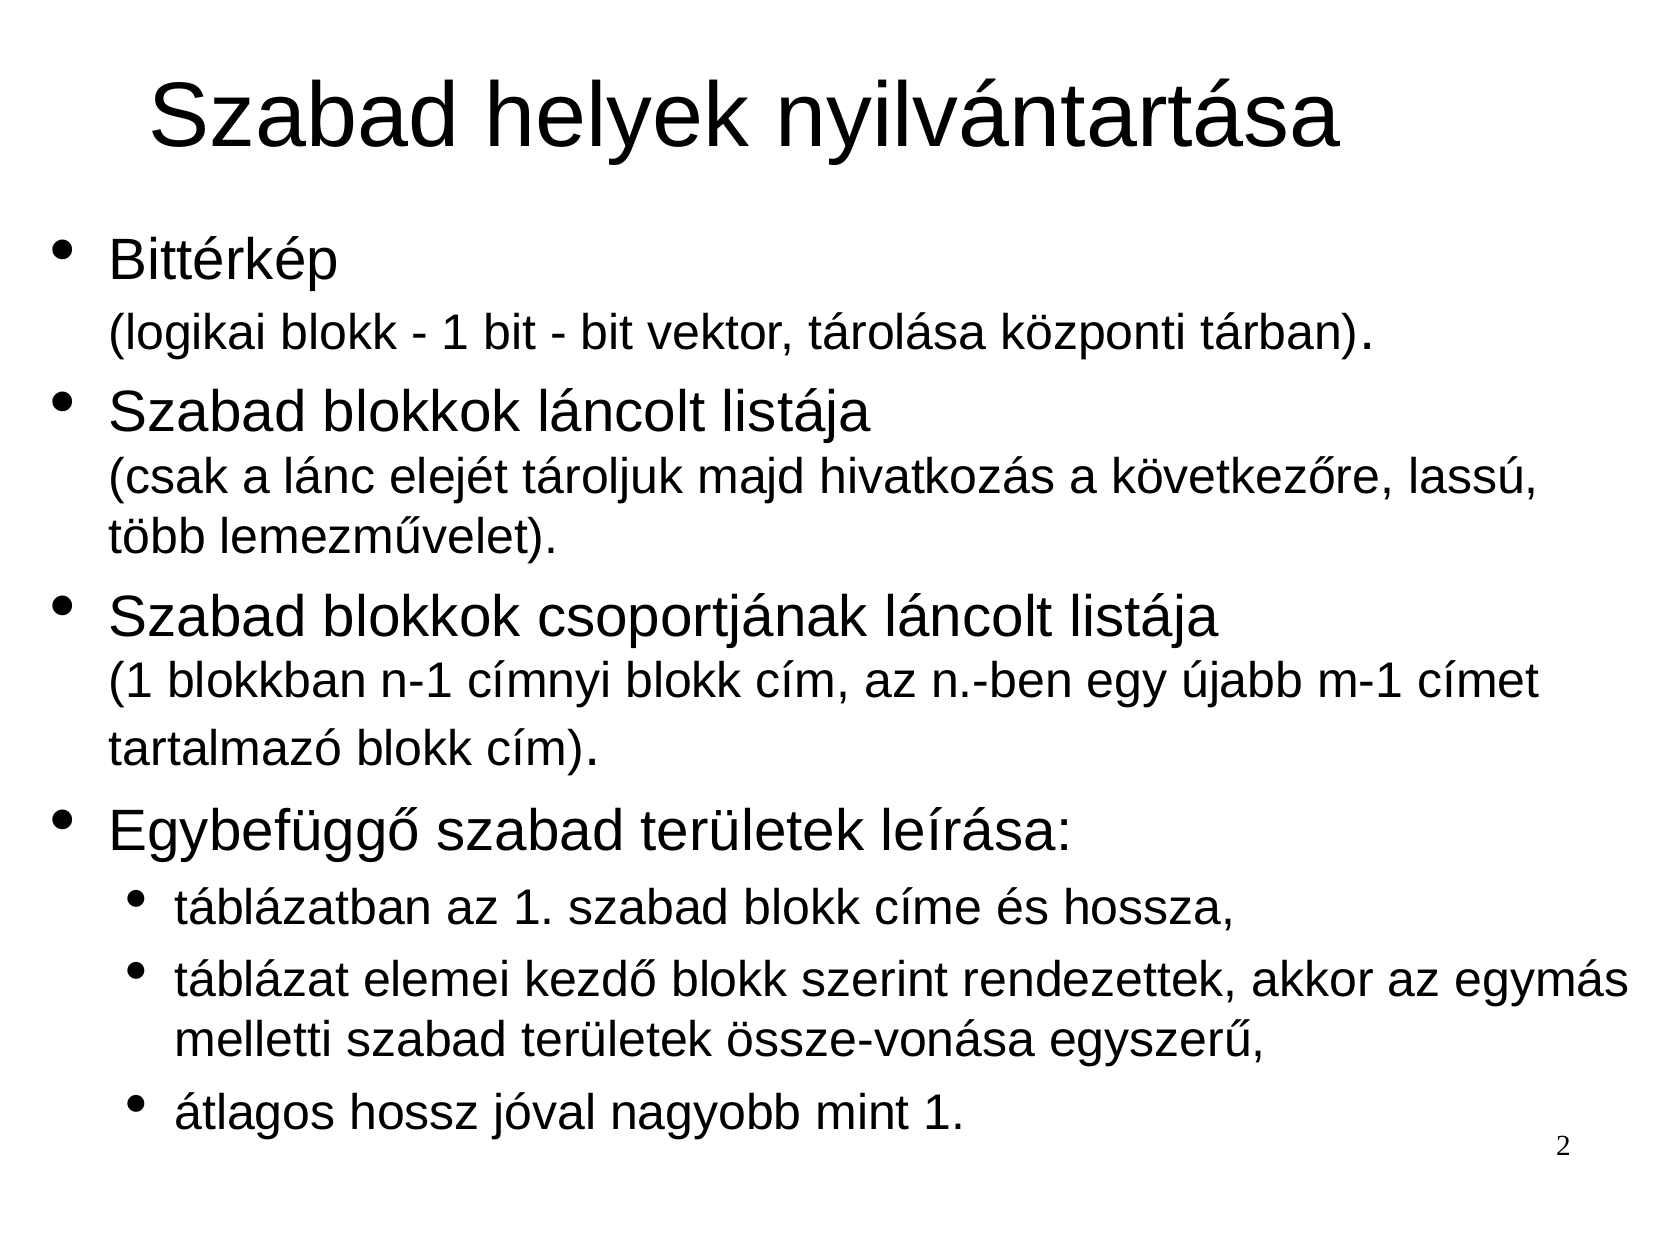

# Szabad helyek nyilvántartása
Bittérkép
(logikai blokk - 1 bit - bit vektor, tárolása központi tárban).
Szabad blokkok láncolt listája
(csak a lánc elejét tároljuk majd hivatkozás a következőre, lassú, több lemezművelet).
Szabad blokkok csoportjának láncolt listája
(1 blokkban n-1 címnyi blokk cím, az n.-ben egy újabb m-1 címet tartalmazó blokk cím).
Egybefüggő szabad területek leírása:
táblázatban az 1. szabad blokk címe és hossza,
táblázat elemei kezdő blokk szerint rendezettek, akkor az egymás melletti szabad területek össze-vonása egyszerű,
átlagos hossz jóval nagyobb mint 1.
2